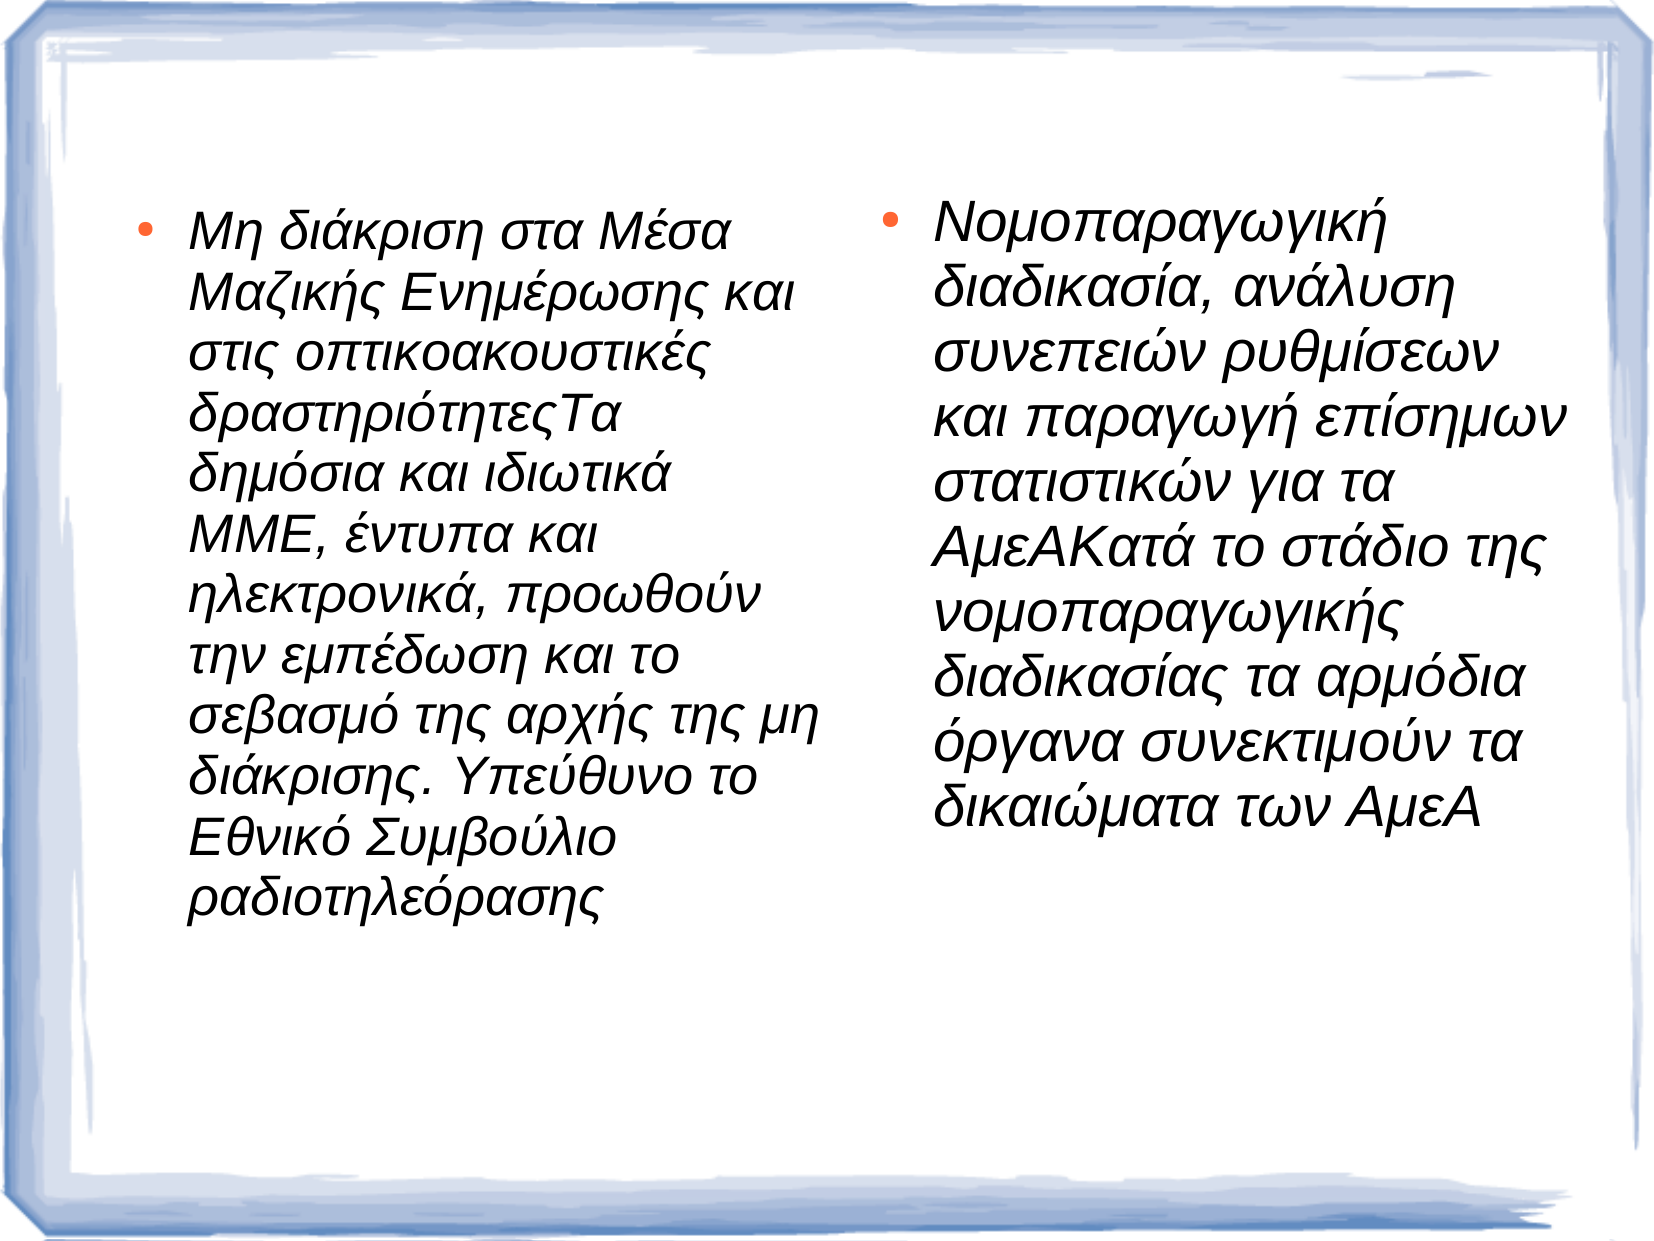

#
Νομοπαραγωγική διαδικασία, ανάλυση συνεπειών ρυθμίσεων και παραγωγή επίσημων στατιστικών για τα ΑμεΑΚατά το στάδιο της νομοπαραγωγικής διαδικασίας τα αρμόδια όργανα συνεκτιμούν τα δικαιώματα των ΑμεΑ
Μη διάκριση στα Μέσα Μαζικής Ενημέρωσης και στις οπτικοακουστικές δραστηριότητεςΤα δημόσια και ιδιωτικά ΜΜΕ, έντυπα και ηλεκτρονικά, προωθούν την εμπέδωση και το σεβασμό της αρχής της μη διάκρισης. Υπεύθυνο το Εθνικό Συμβούλιο ραδιοτηλεόρασης